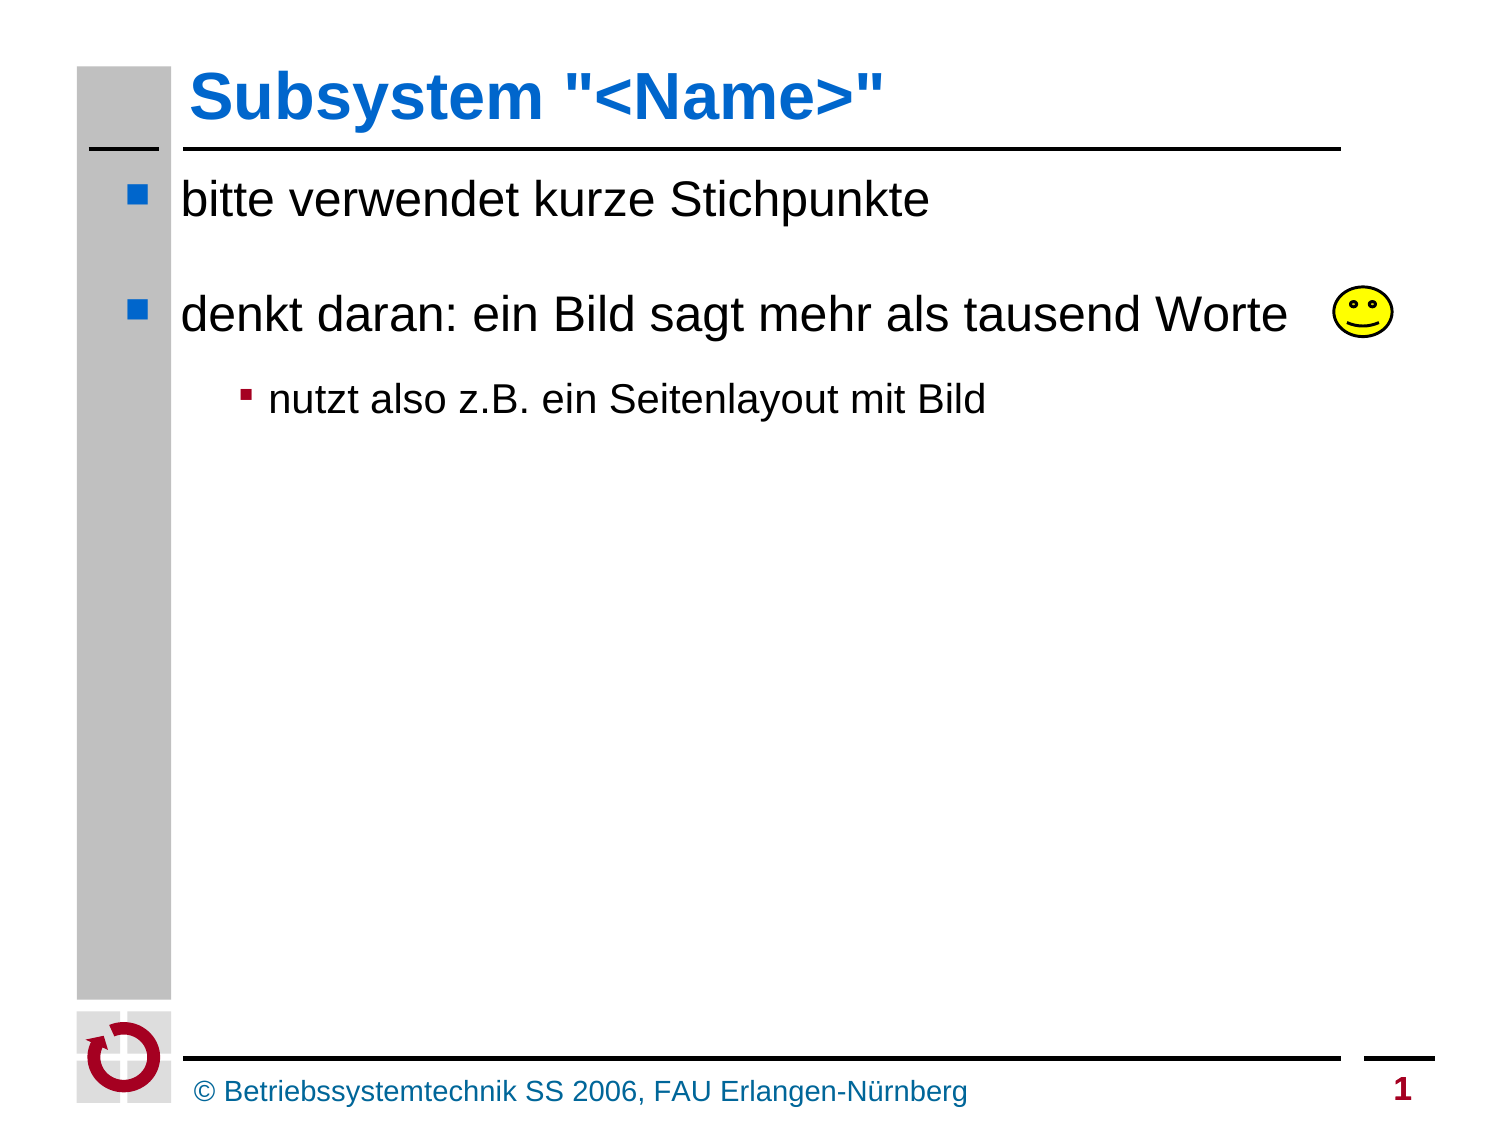

Subsystem "<Name>"
# bitte verwendet kurze Stichpunkte
denkt daran: ein Bild sagt mehr als tausend Worte
nutzt also z.B. ein Seitenlayout mit Bild